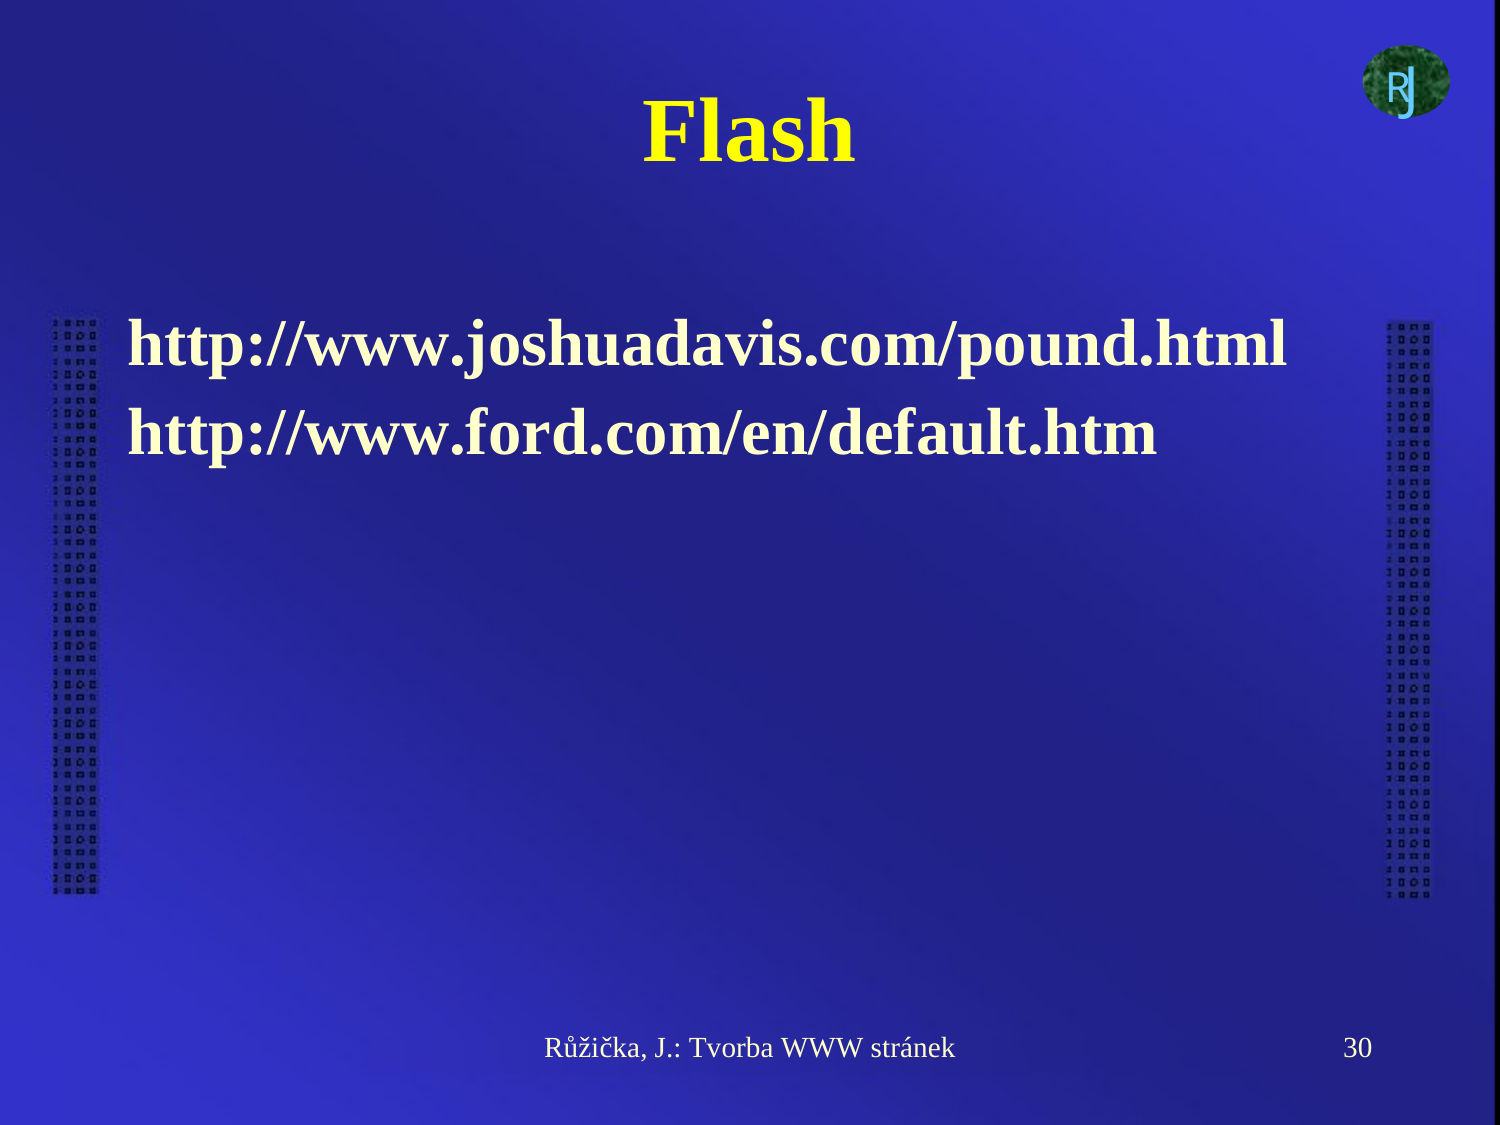

# Flash
J
R
http://www.joshuadavis.com/pound.html
http://www.ford.com/en/default.htm
Růžička, J.: Tvorba WWW stránek